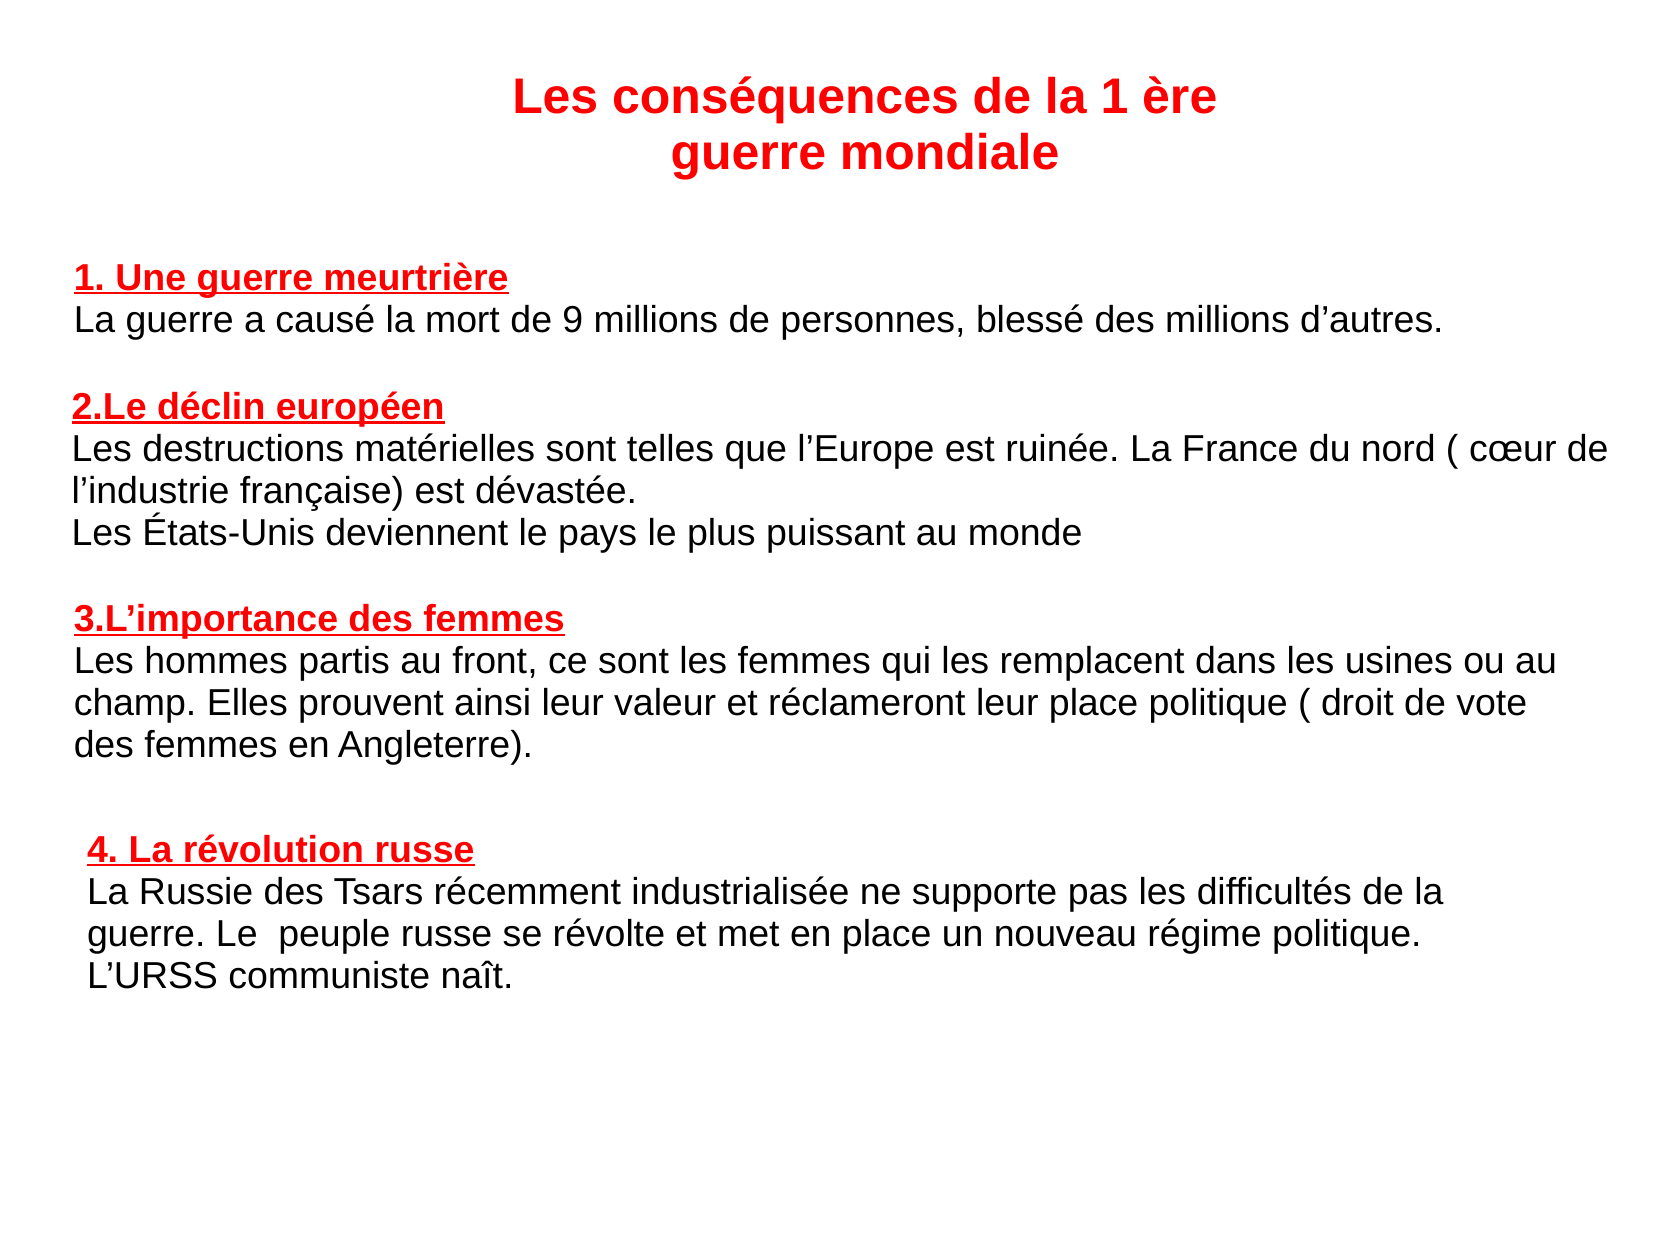

Les conséquences de la 1 ère guerre mondiale
1. Une guerre meurtrière
La guerre a causé la mort de 9 millions de personnes, blessé des millions d’autres.
2.Le déclin européen
Les destructions matérielles sont telles que l’Europe est ruinée. La France du nord ( cœur de l’industrie française) est dévastée.
Les États-Unis deviennent le pays le plus puissant au monde
3.L’importance des femmes
Les hommes partis au front, ce sont les femmes qui les remplacent dans les usines ou au champ. Elles prouvent ainsi leur valeur et réclameront leur place politique ( droit de vote des femmes en Angleterre).
4. La révolution russe
La Russie des Tsars récemment industrialisée ne supporte pas les difficultés de la guerre. Le peuple russe se révolte et met en place un nouveau régime politique. L’URSS communiste naît.